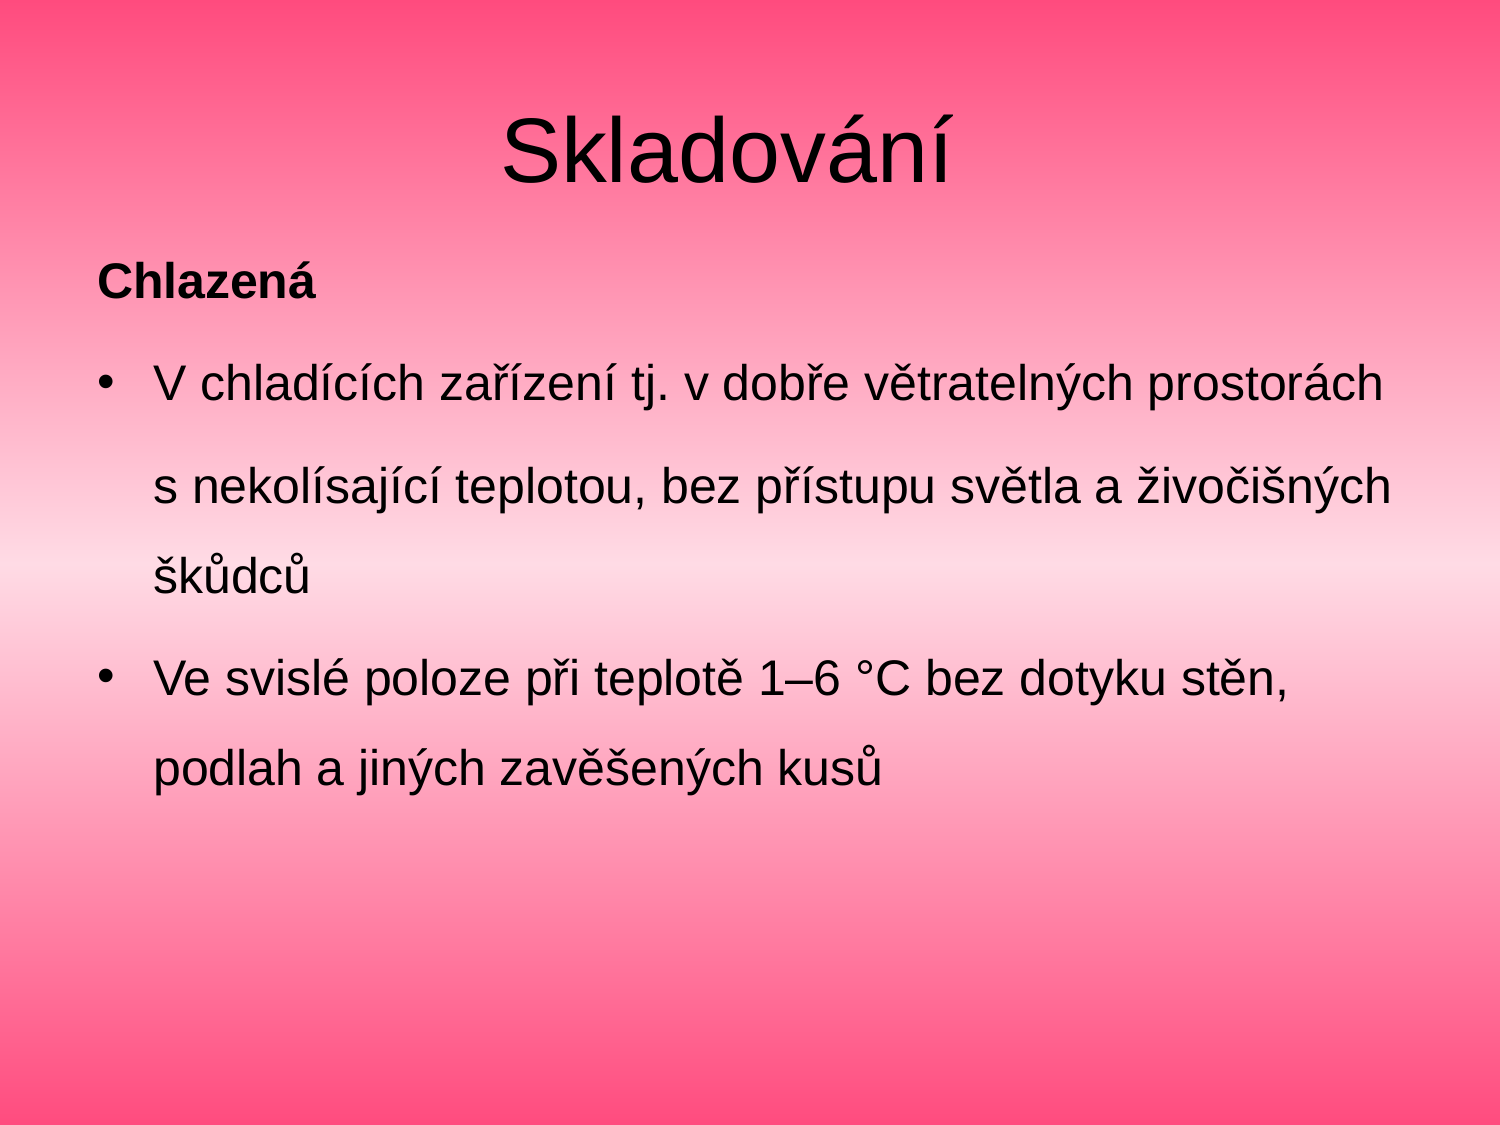

# Skladování
Chlazená
V chladících zařízení tj. v dobře větratelných prostorách
	s nekolísající teplotou, bez přístupu světla a živočišných škůdců
Ve svislé poloze při teplotě 1–6 °C bez dotyku stěn, podlah a jiných zavěšených kusů